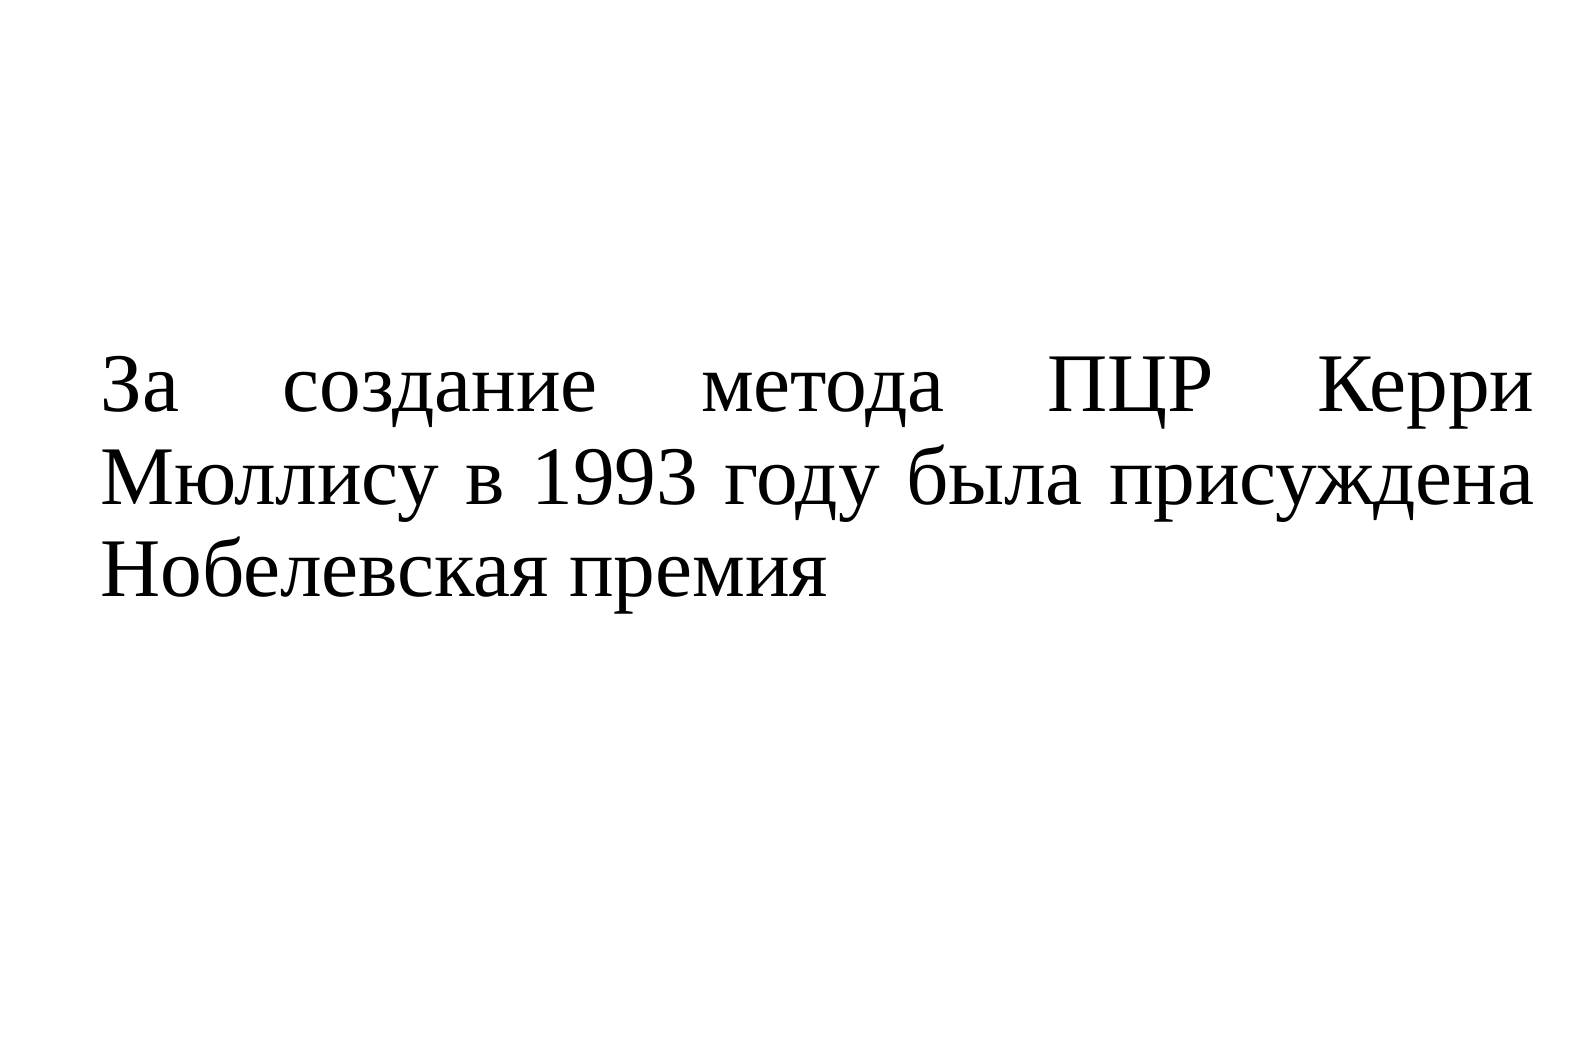

# За создание метода ПЦР Керри Мюллису в 1993 году была присуждена Нобелевская премия